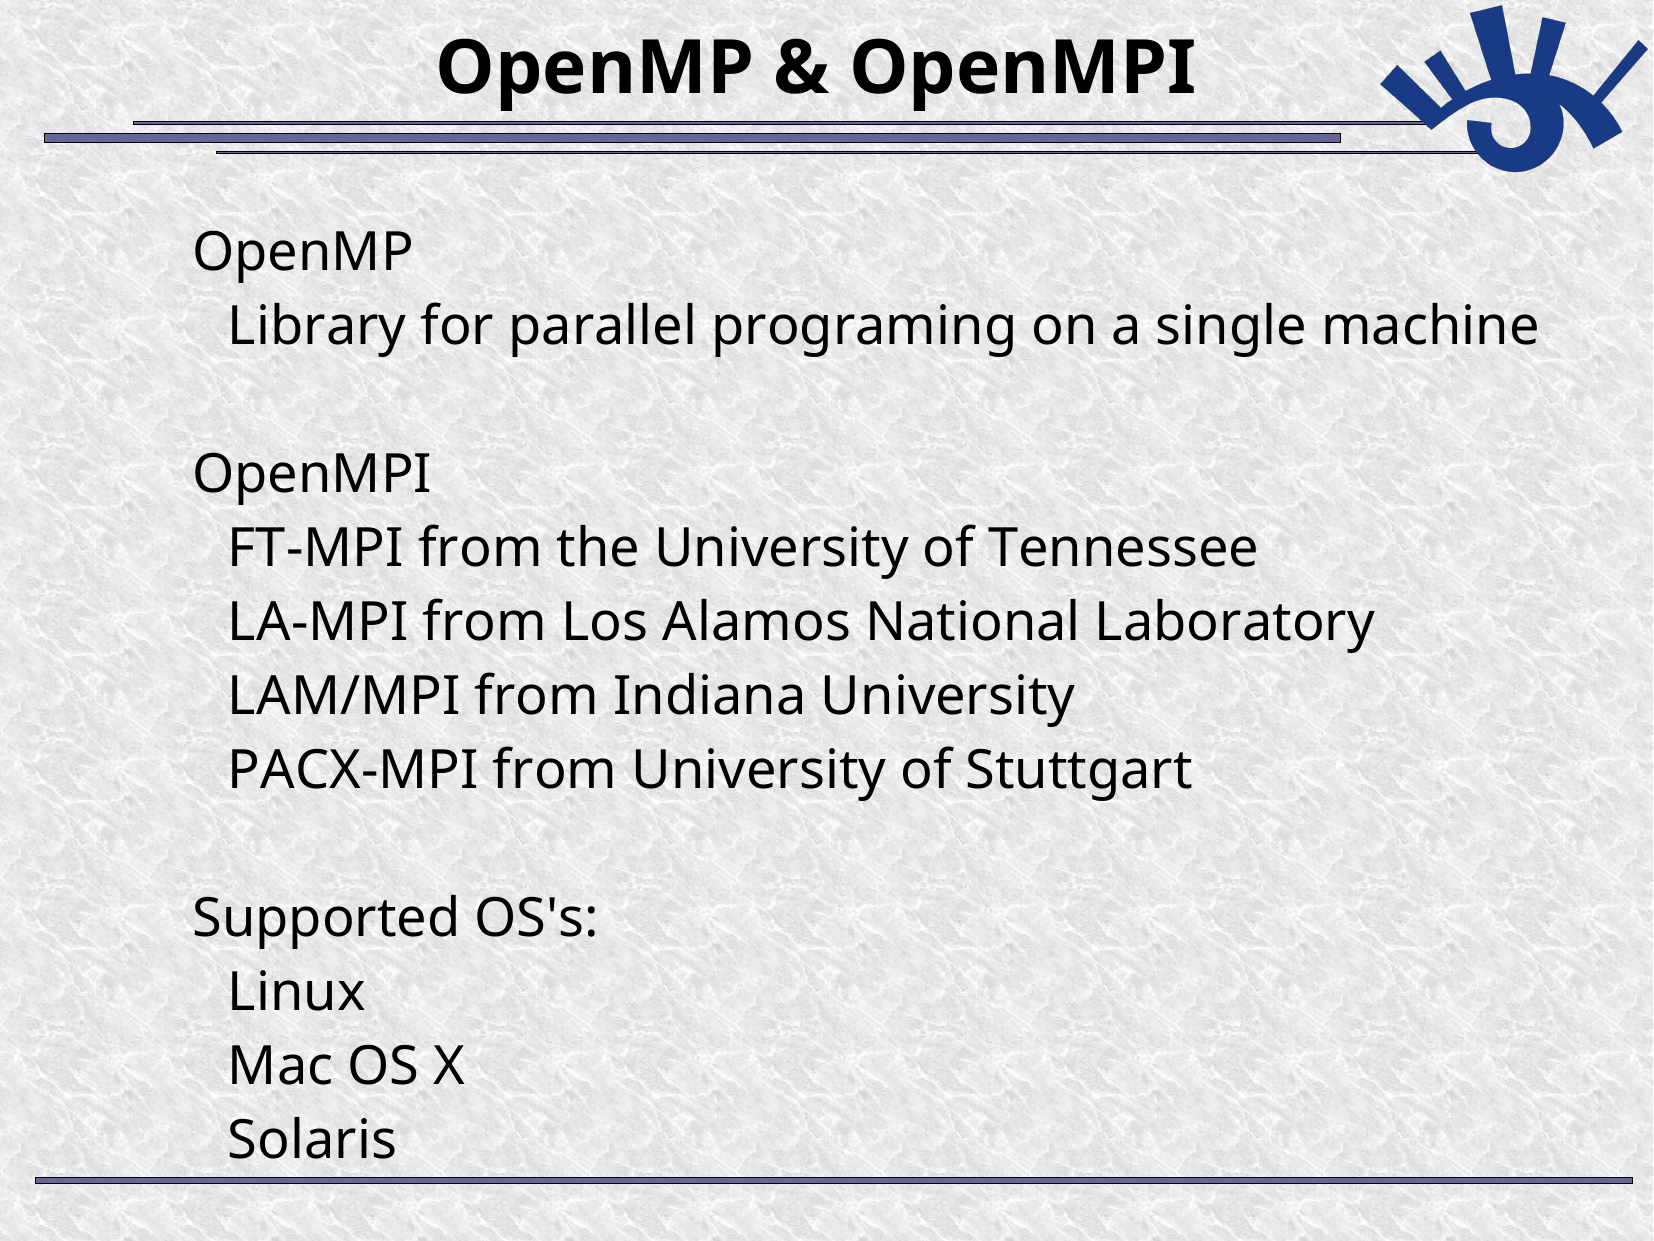

OpenMP & OpenMPI
OpenMP
Library for parallel programing on a single machine
OpenMPI
FT-MPI from the University of Tennessee
LA-MPI from Los Alamos National Laboratory
LAM/MPI from Indiana University
PACX-MPI from University of Stuttgart
Supported OS's:
Linux
Mac OS X
Solaris